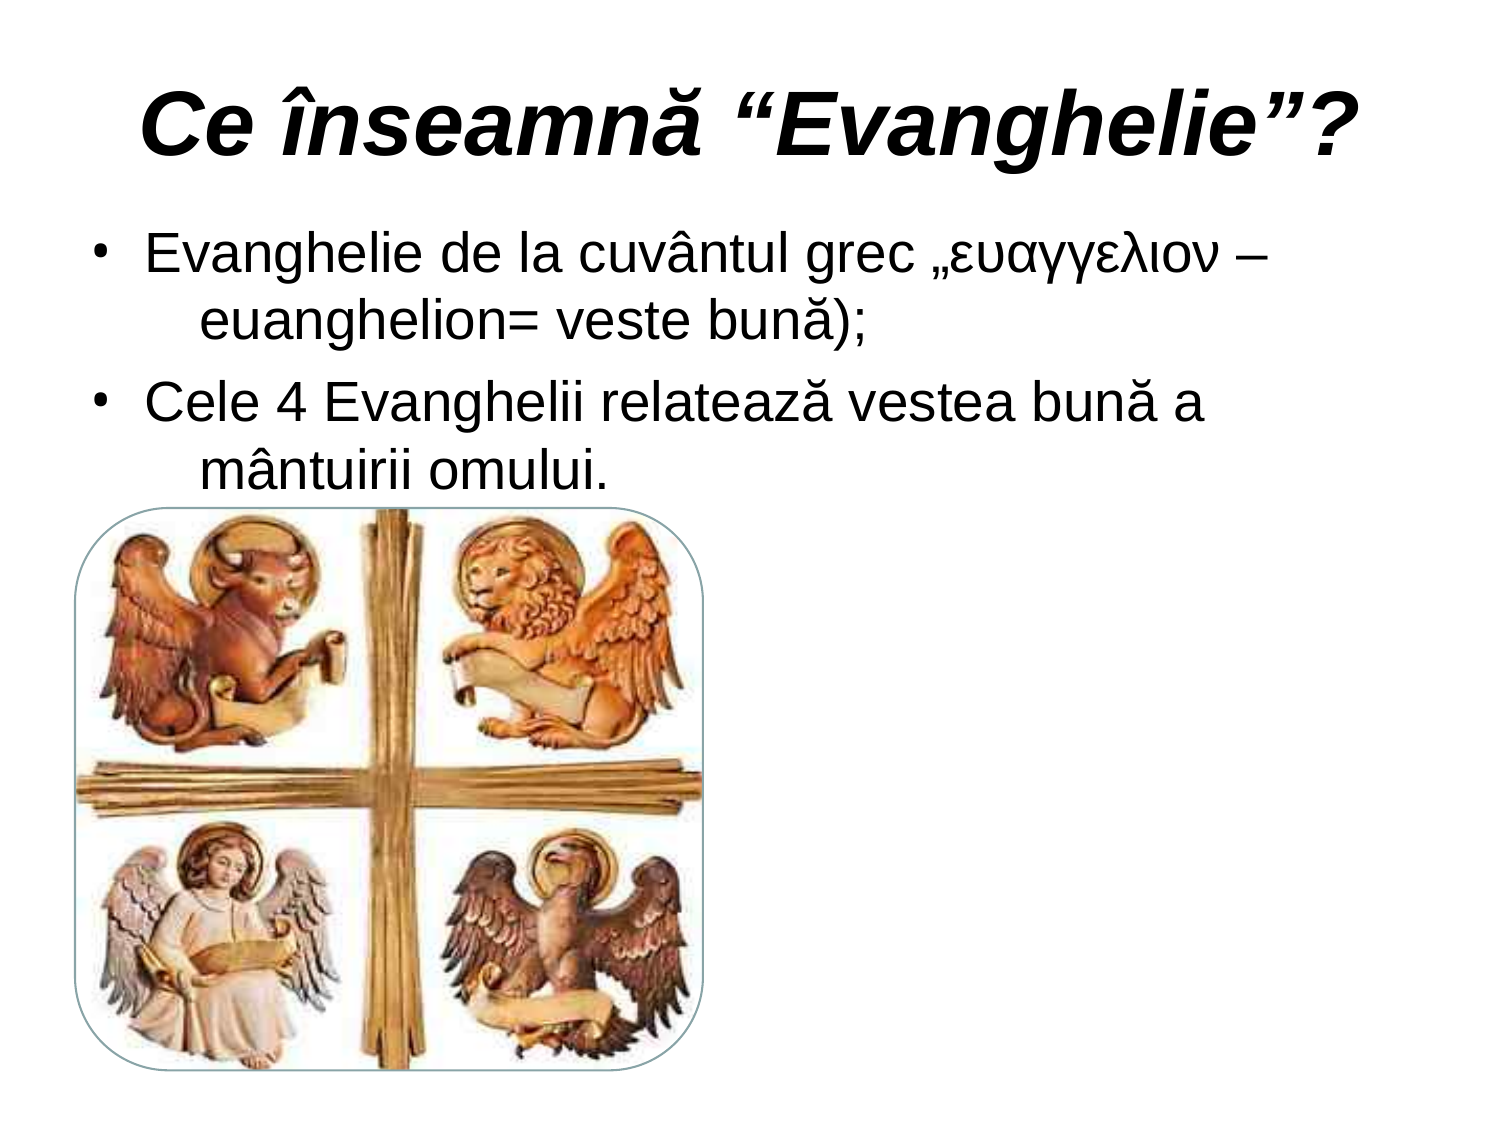

# Ce înseamnă “Evanghelie”?
Evanghelie de la cuvântul grec „ευαγγελιον – euanghelion= veste bună);
Cele 4 Evanghelii relatează vestea bună a mântuirii omului.